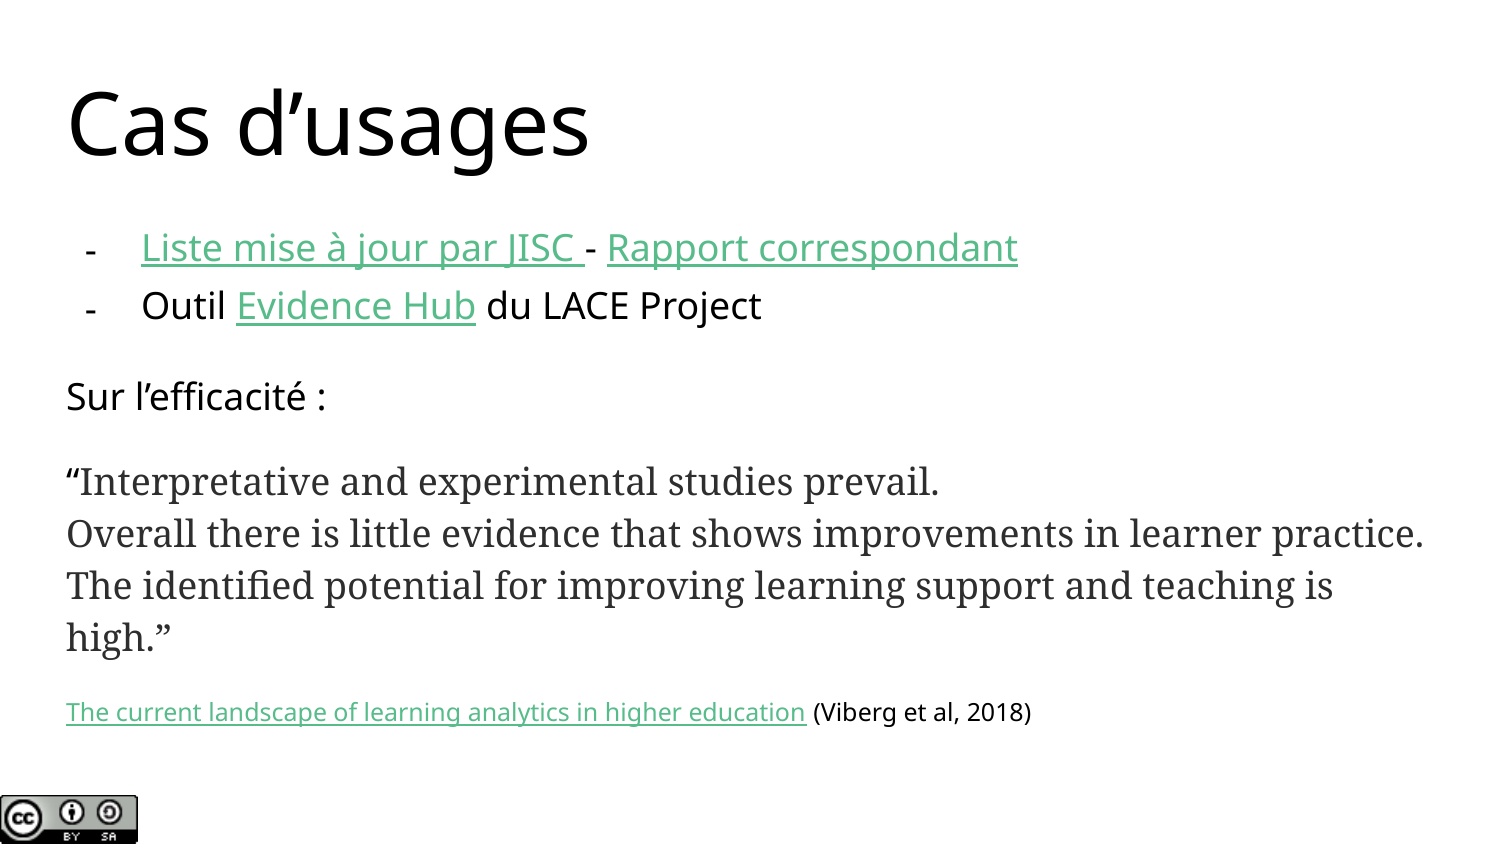

# Cas d’usages
Liste mise à jour par JISC - Rapport correspondant
Outil Evidence Hub du LACE Project
Sur l’efficacité :
“Interpretative and experimental studies prevail.
Overall there is little evidence that shows improvements in learner practice.
The identified potential for improving learning support and teaching is high.”
The current landscape of learning analytics in higher education (Viberg et al, 2018)